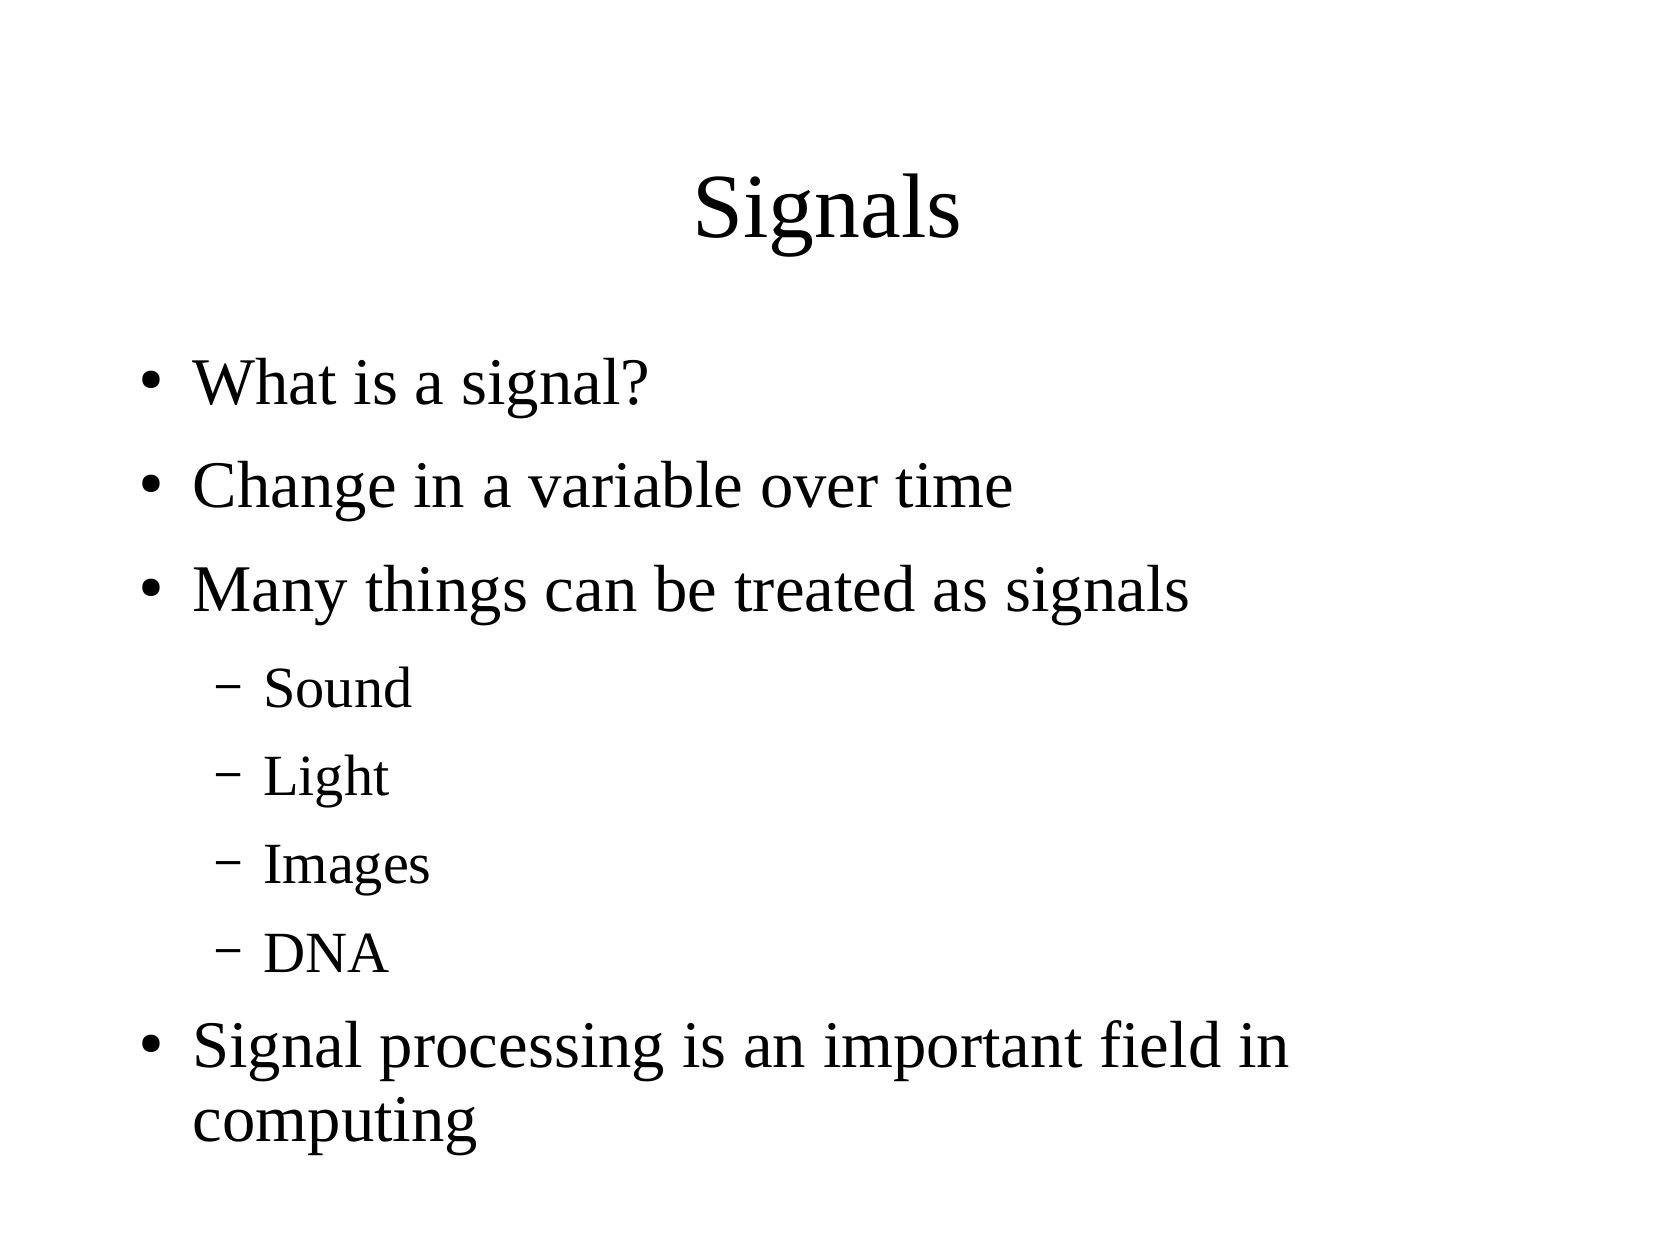

# Signals
What is a signal?
Change in a variable over time
Many things can be treated as signals
Sound
Light
Images
DNA
Signal processing is an important field in computing